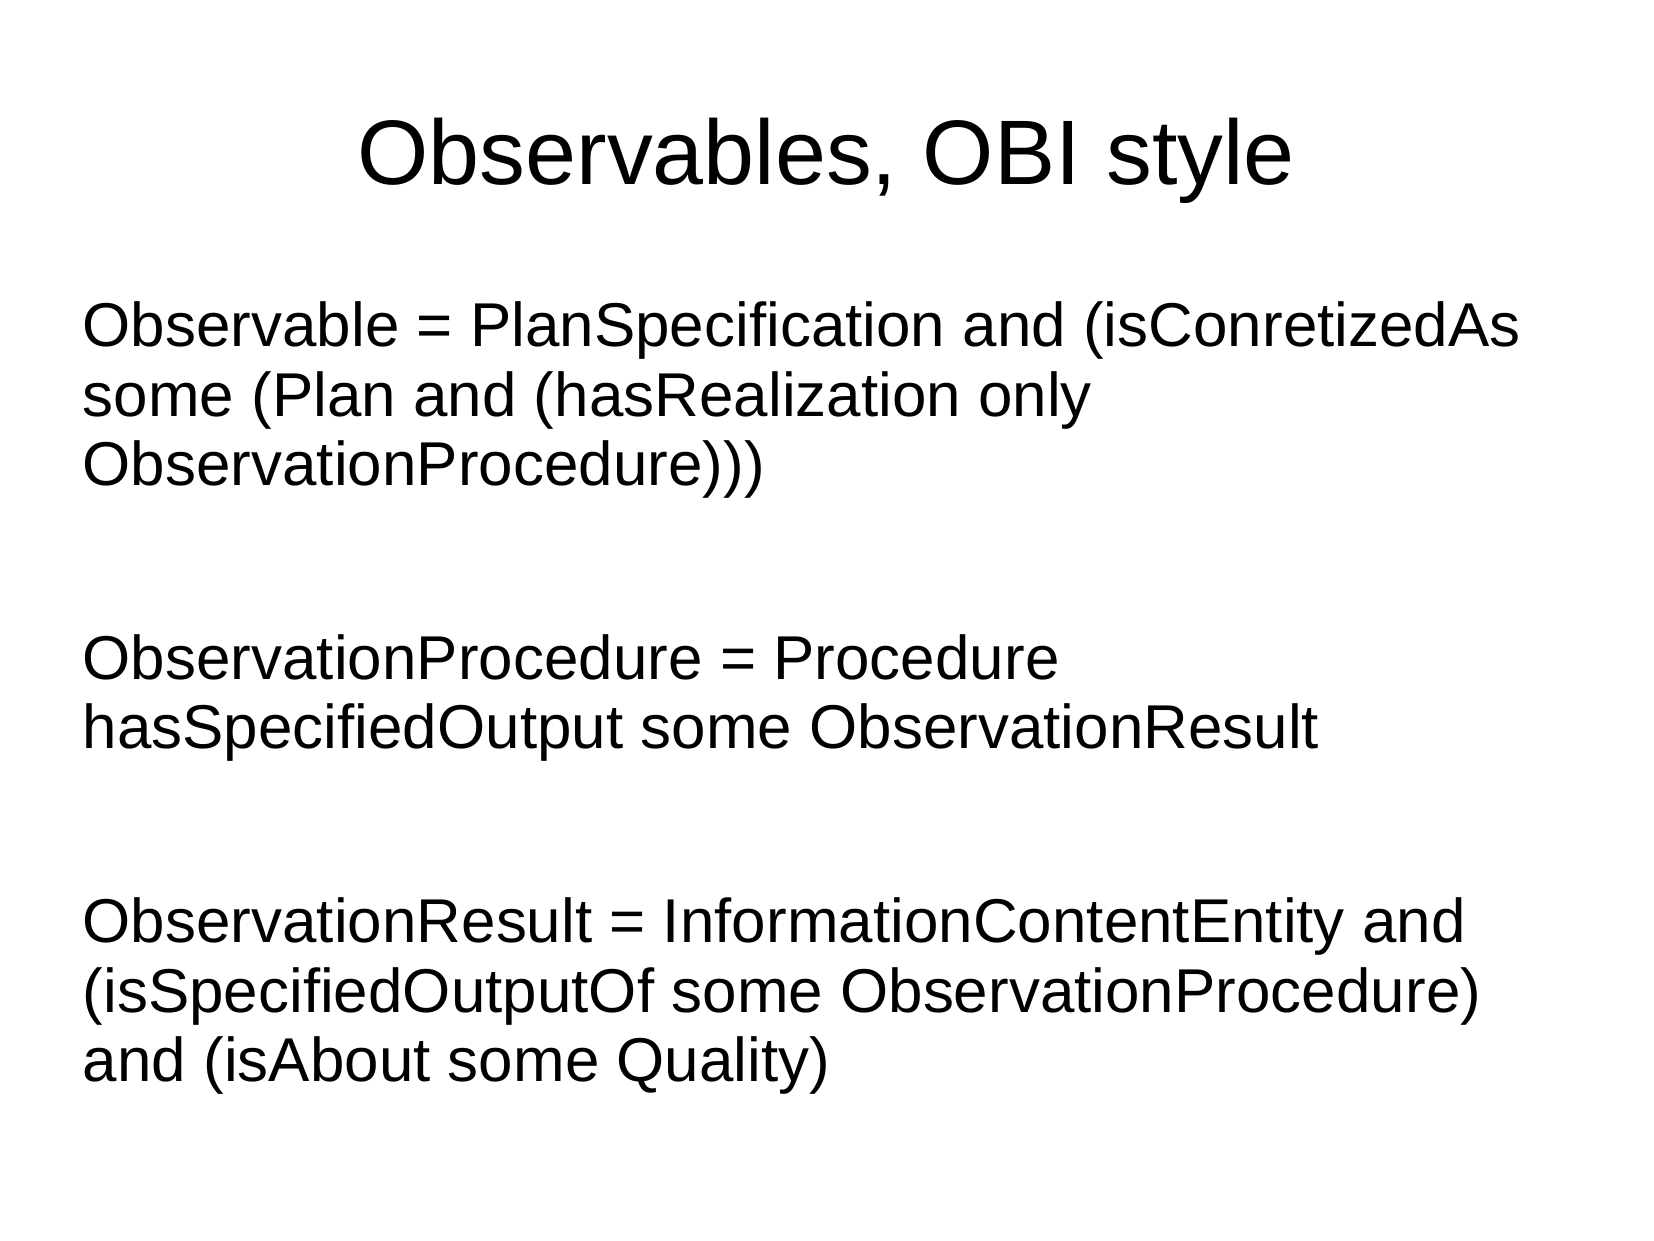

# Observables, OBI style
Observable = PlanSpecification and (isConretizedAs some (Plan and (hasRealization only ObservationProcedure)))
ObservationProcedure = Procedure hasSpecifiedOutput some ObservationResult
ObservationResult = InformationContentEntity and (isSpecifiedOutputOf some ObservationProcedure) and (isAbout some Quality)